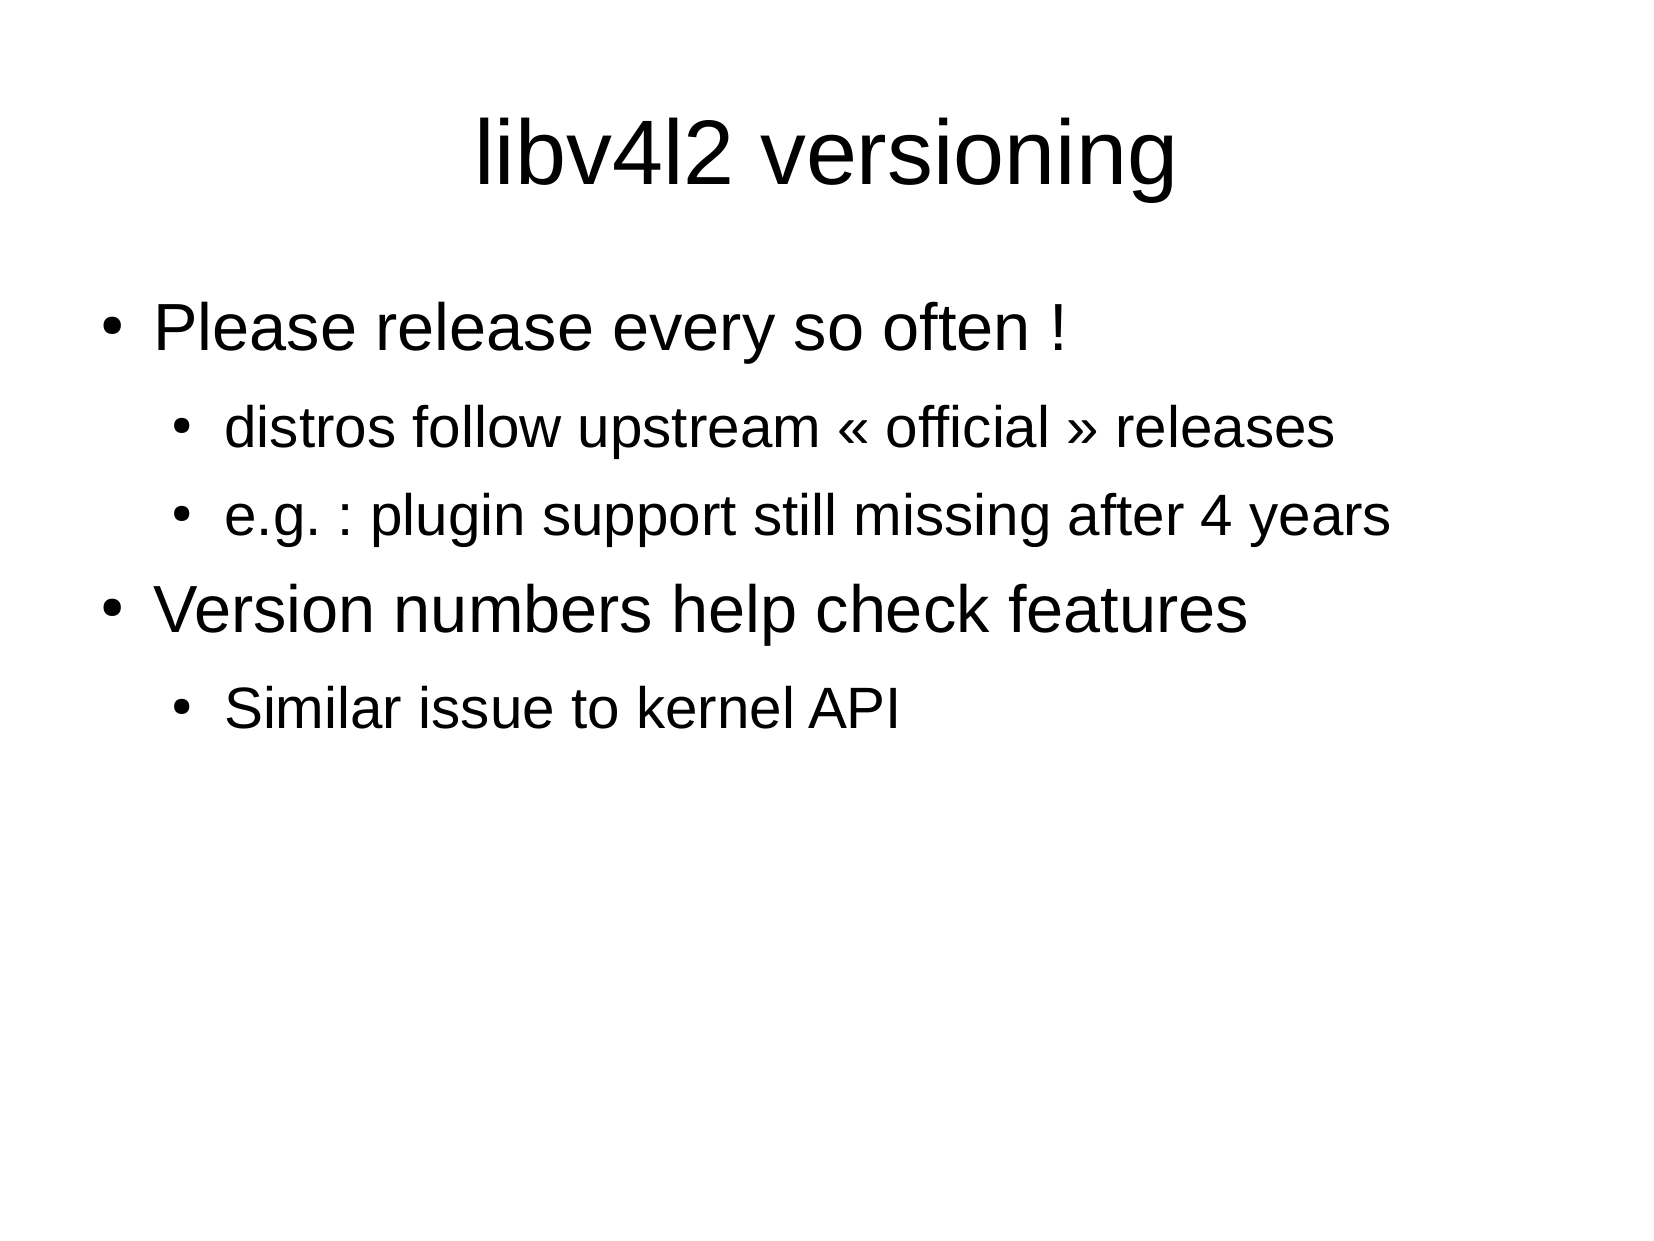

# libv4l2 versioning
Please release every so often !
distros follow upstream « official » releases
e.g. : plugin support still missing after 4 years
Version numbers help check features
Similar issue to kernel API